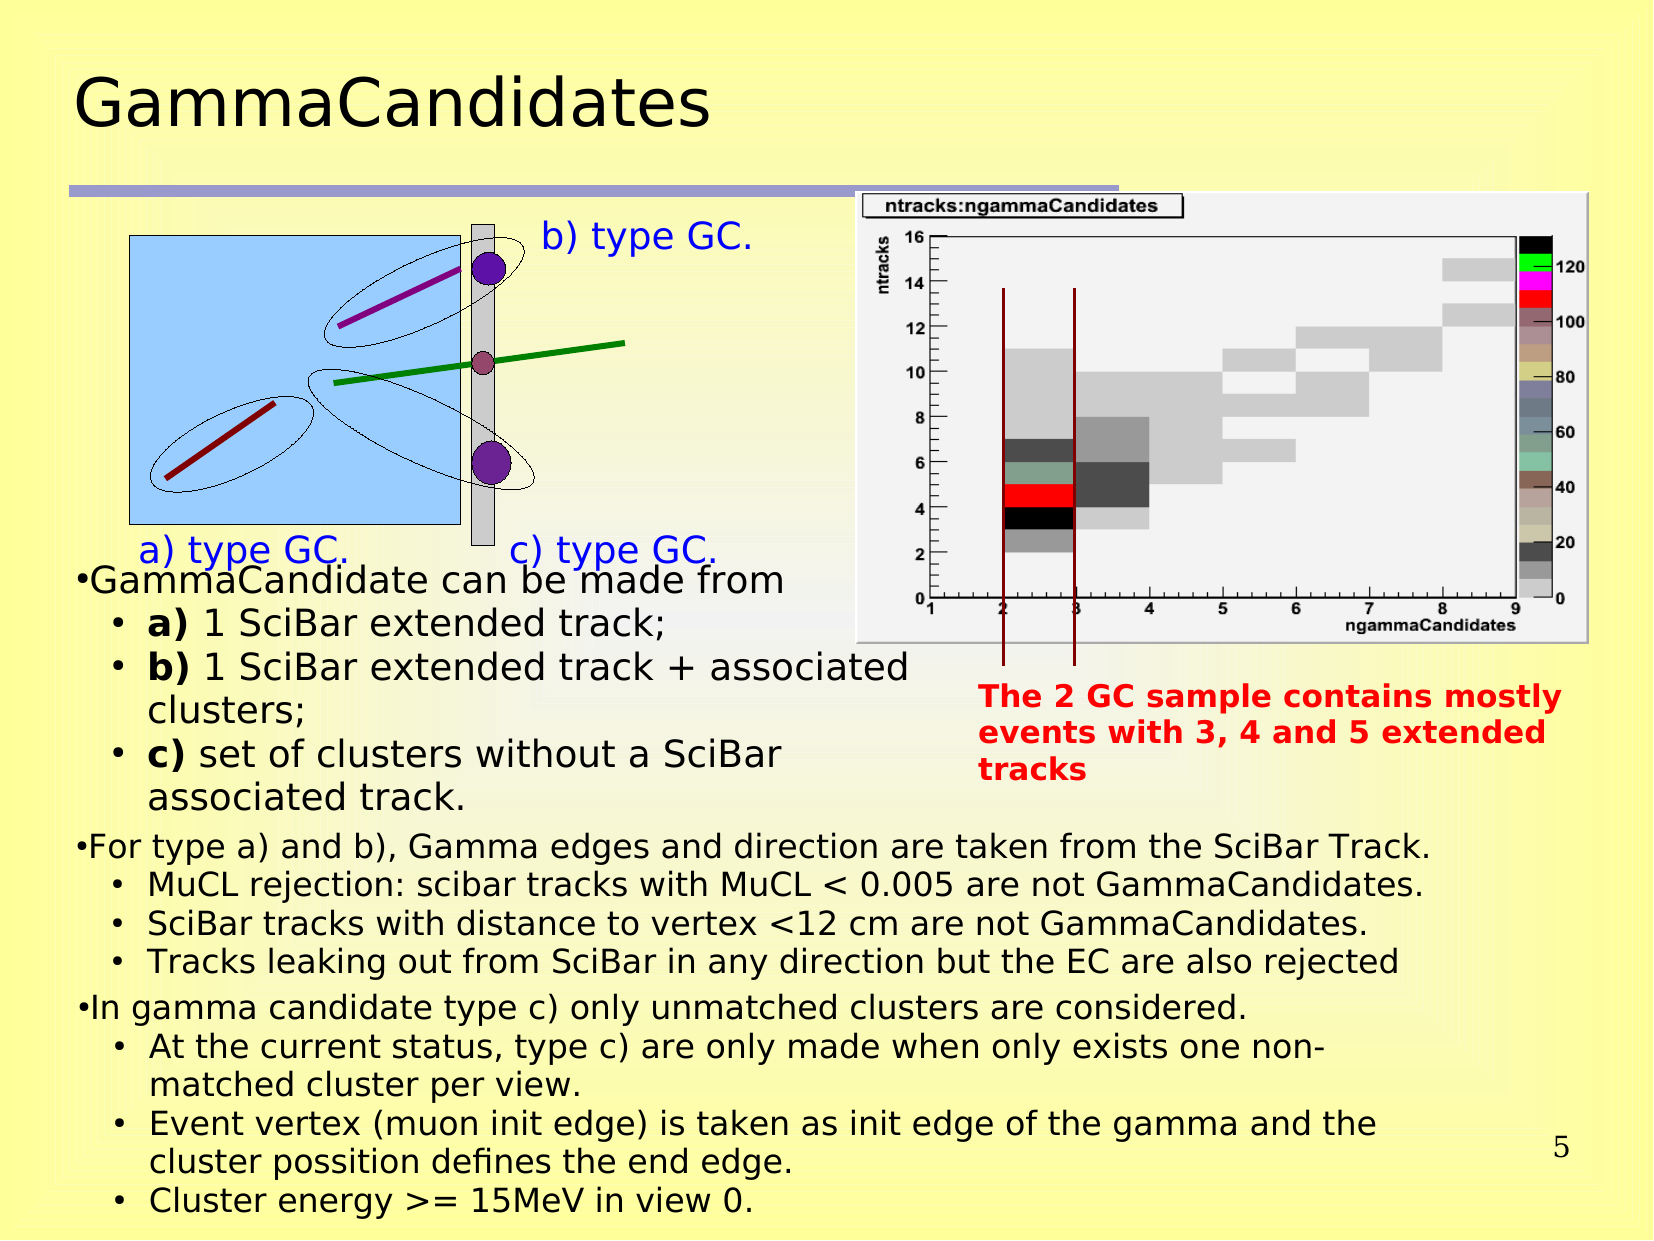

# GammaCandidates
b) type GC.
a) type GC.
c) type GC.
GammaCandidate can be made from
a) 1 SciBar extended track;
b) 1 SciBar extended track + associated clusters;
c) set of clusters without a SciBar associated track.
The 2 GC sample contains mostly events with 3, 4 and 5 extended tracks
For type a) and b), Gamma edges and direction are taken from the SciBar Track.
MuCL rejection: scibar tracks with MuCL < 0.005 are not GammaCandidates.
SciBar tracks with distance to vertex <12 cm are not GammaCandidates.
Tracks leaking out from SciBar in any direction but the EC are also rejected
In gamma candidate type c) only unmatched clusters are considered.
At the current status, type c) are only made when only exists one non-matched cluster per view.
Event vertex (muon init edge) is taken as init edge of the gamma and the cluster possition defines the end edge.
Cluster energy >= 15MeV in view 0.
5